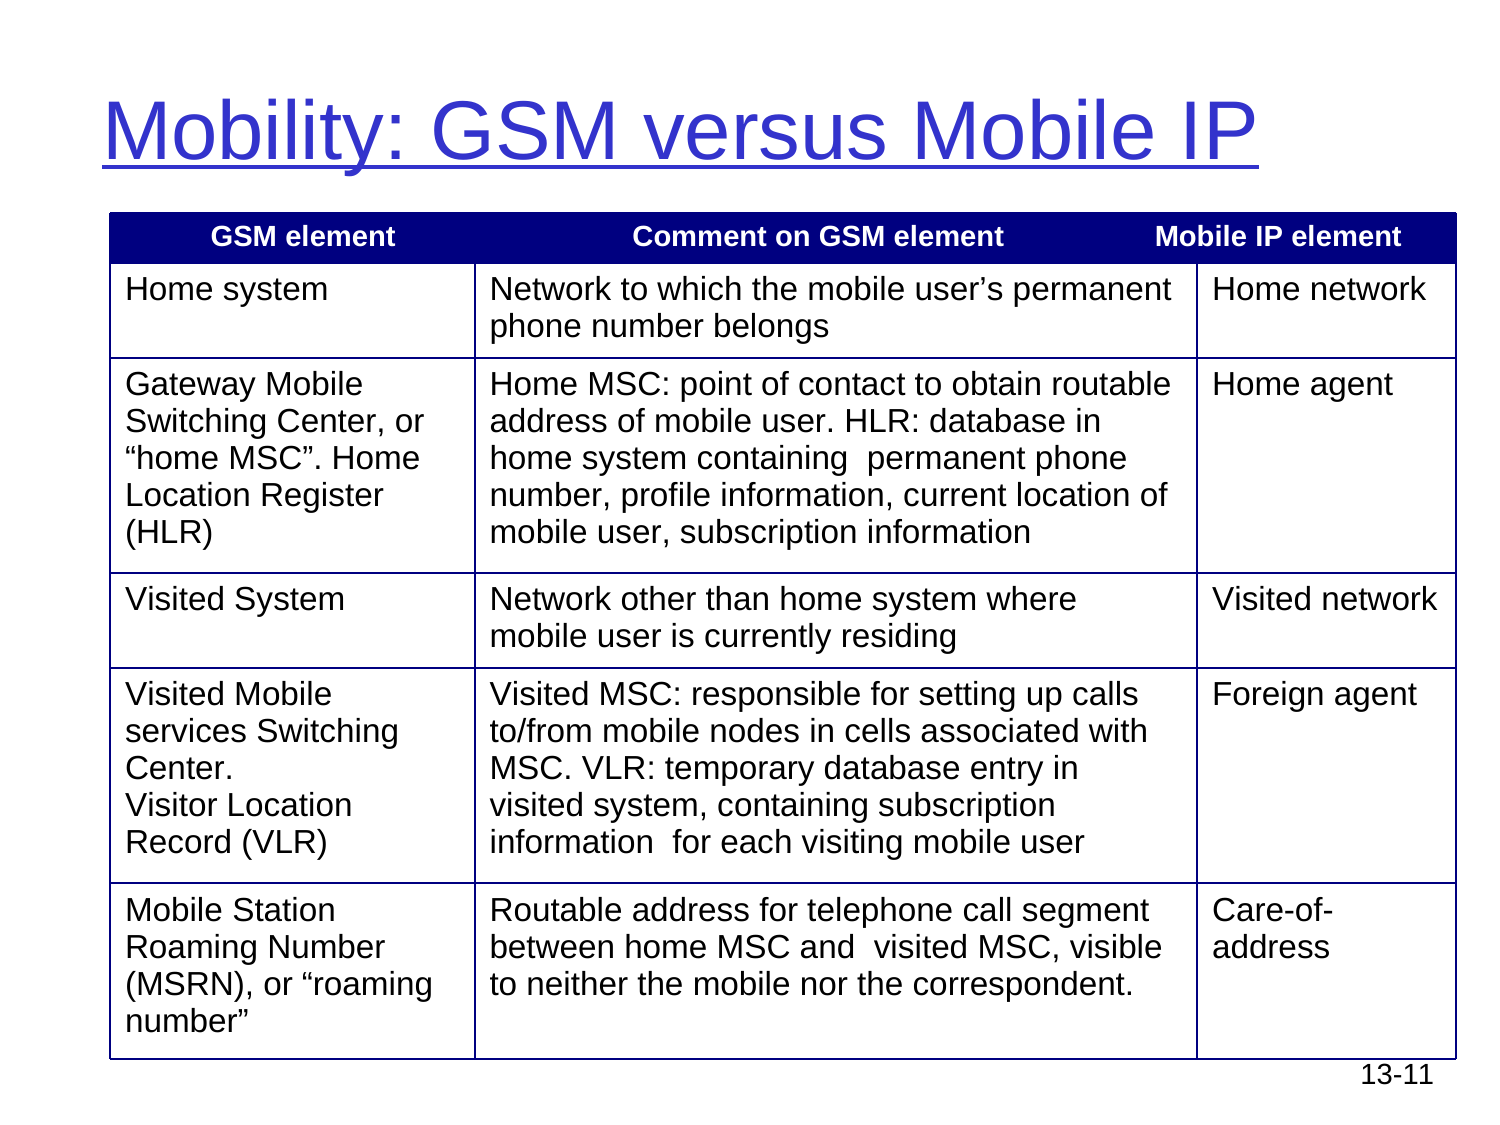

# Mobility: GSM versus Mobile IP
GSM element
Comment on GSM element
Mobile IP element
Home system
Network to which the mobile user’s permanent phone number belongs
Home network
Gateway Mobile Switching Center, or “home MSC”. Home Location Register (HLR)
Home MSC: point of contact to obtain routable address of mobile user. HLR: database in home system containing permanent phone number, profile information, current location of mobile user, subscription information
Home agent
Visited System
Network other than home system where mobile user is currently residing
Visited network
Visited Mobile services Switching Center.
Visitor Location Record (VLR)
Visited MSC: responsible for setting up calls to/from mobile nodes in cells associated with MSC. VLR: temporary database entry in visited system, containing subscription information for each visiting mobile user
Foreign agent
Mobile Station Roaming Number (MSRN), or “roaming number”
Routable address for telephone call segment between home MSC and visited MSC, visible to neither the mobile nor the correspondent.
Care-of-address
11